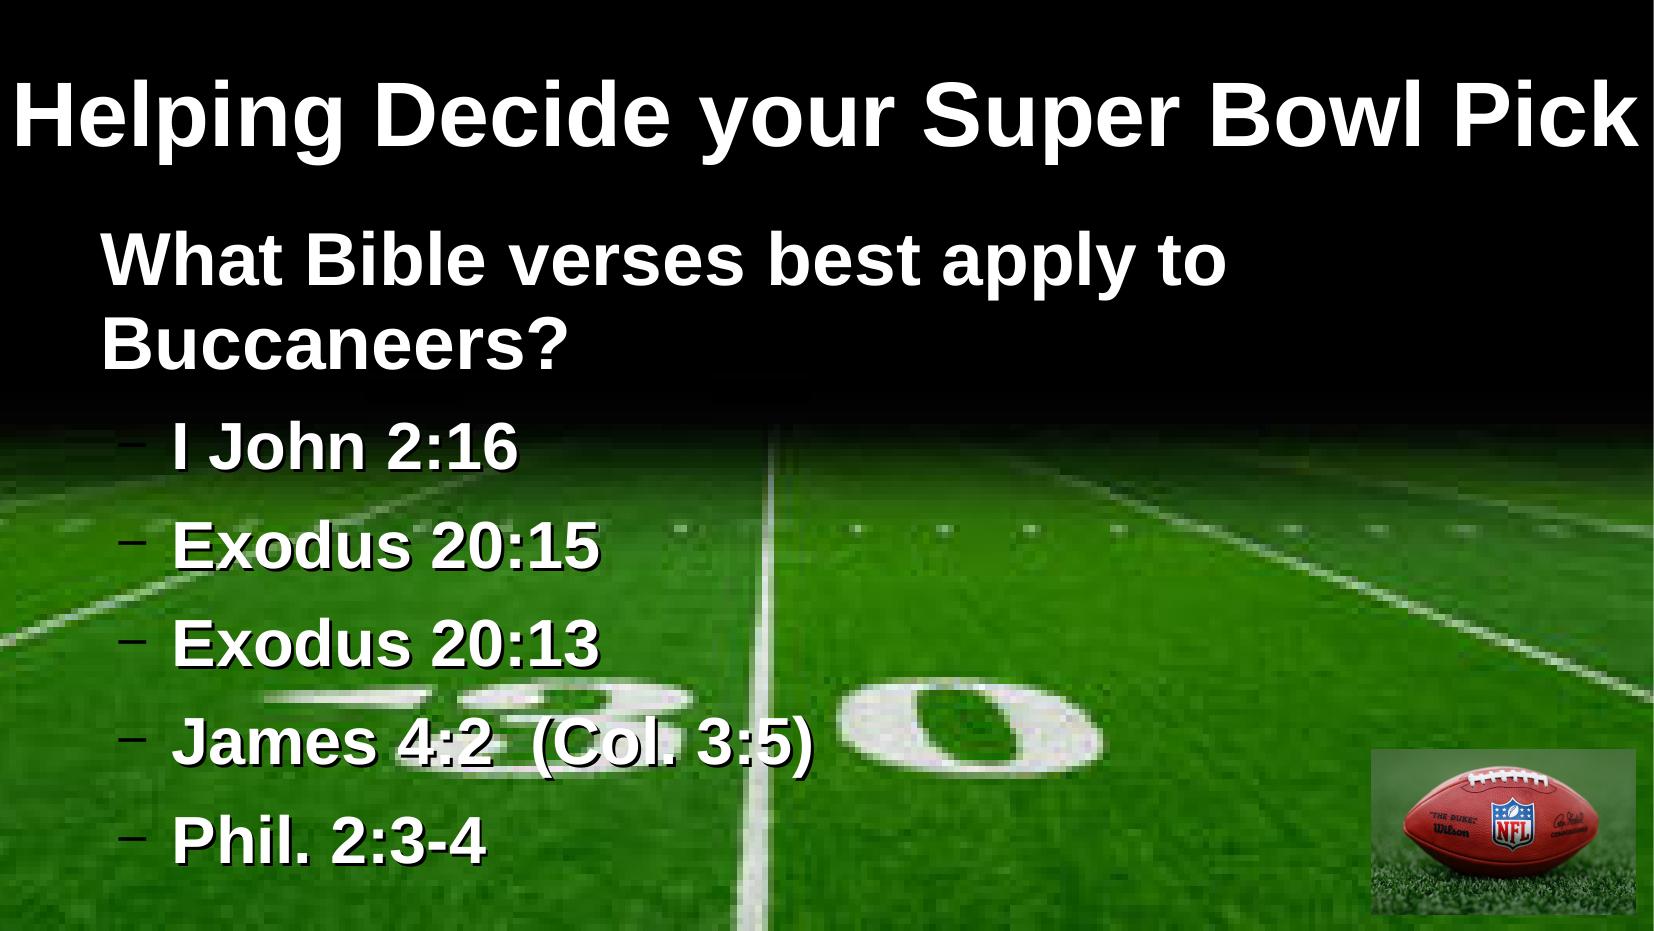

# Helping Decide your Super Bowl Pick
What Bible verses best apply to Buccaneers?
I John 2:16
Exodus 20:15
Exodus 20:13
James 4:2 (Col. 3:5)
Phil. 2:3-4